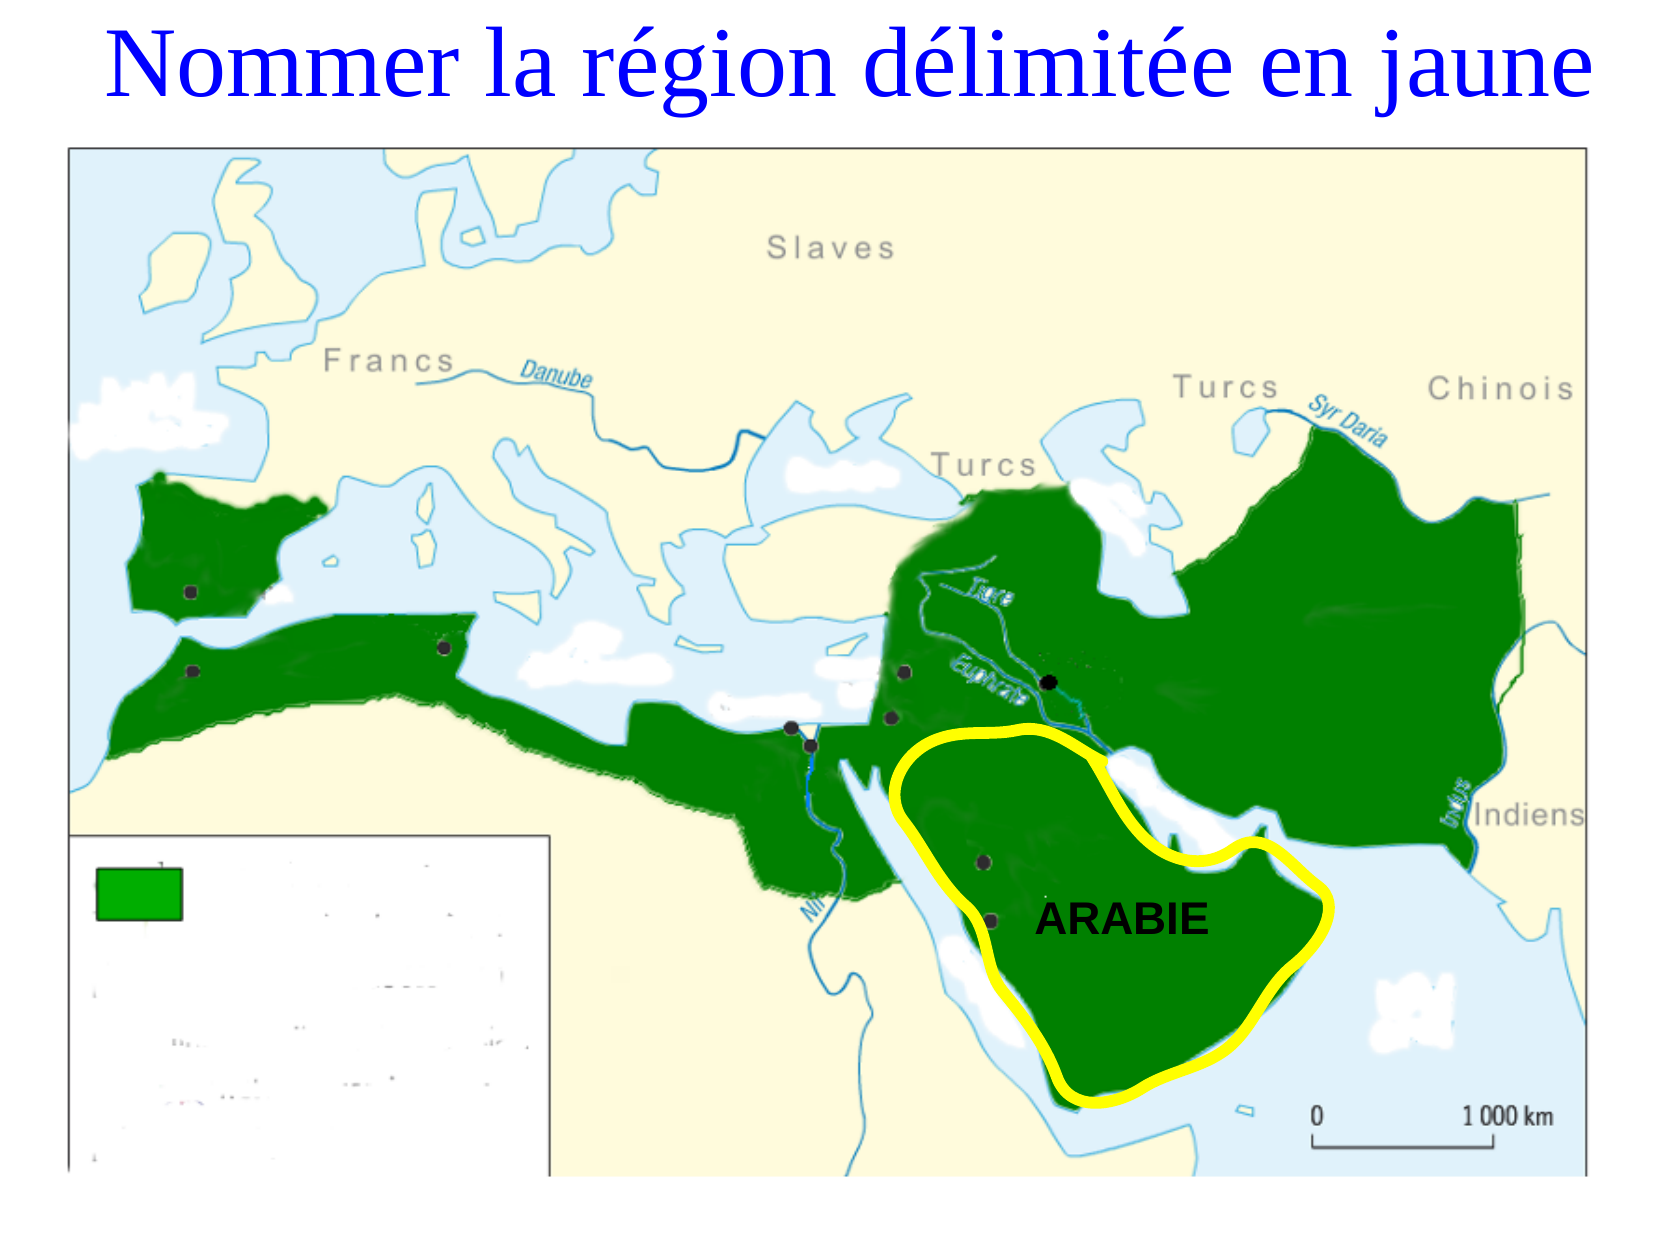

# Nommer la région délimitée en jaune
ARABIE